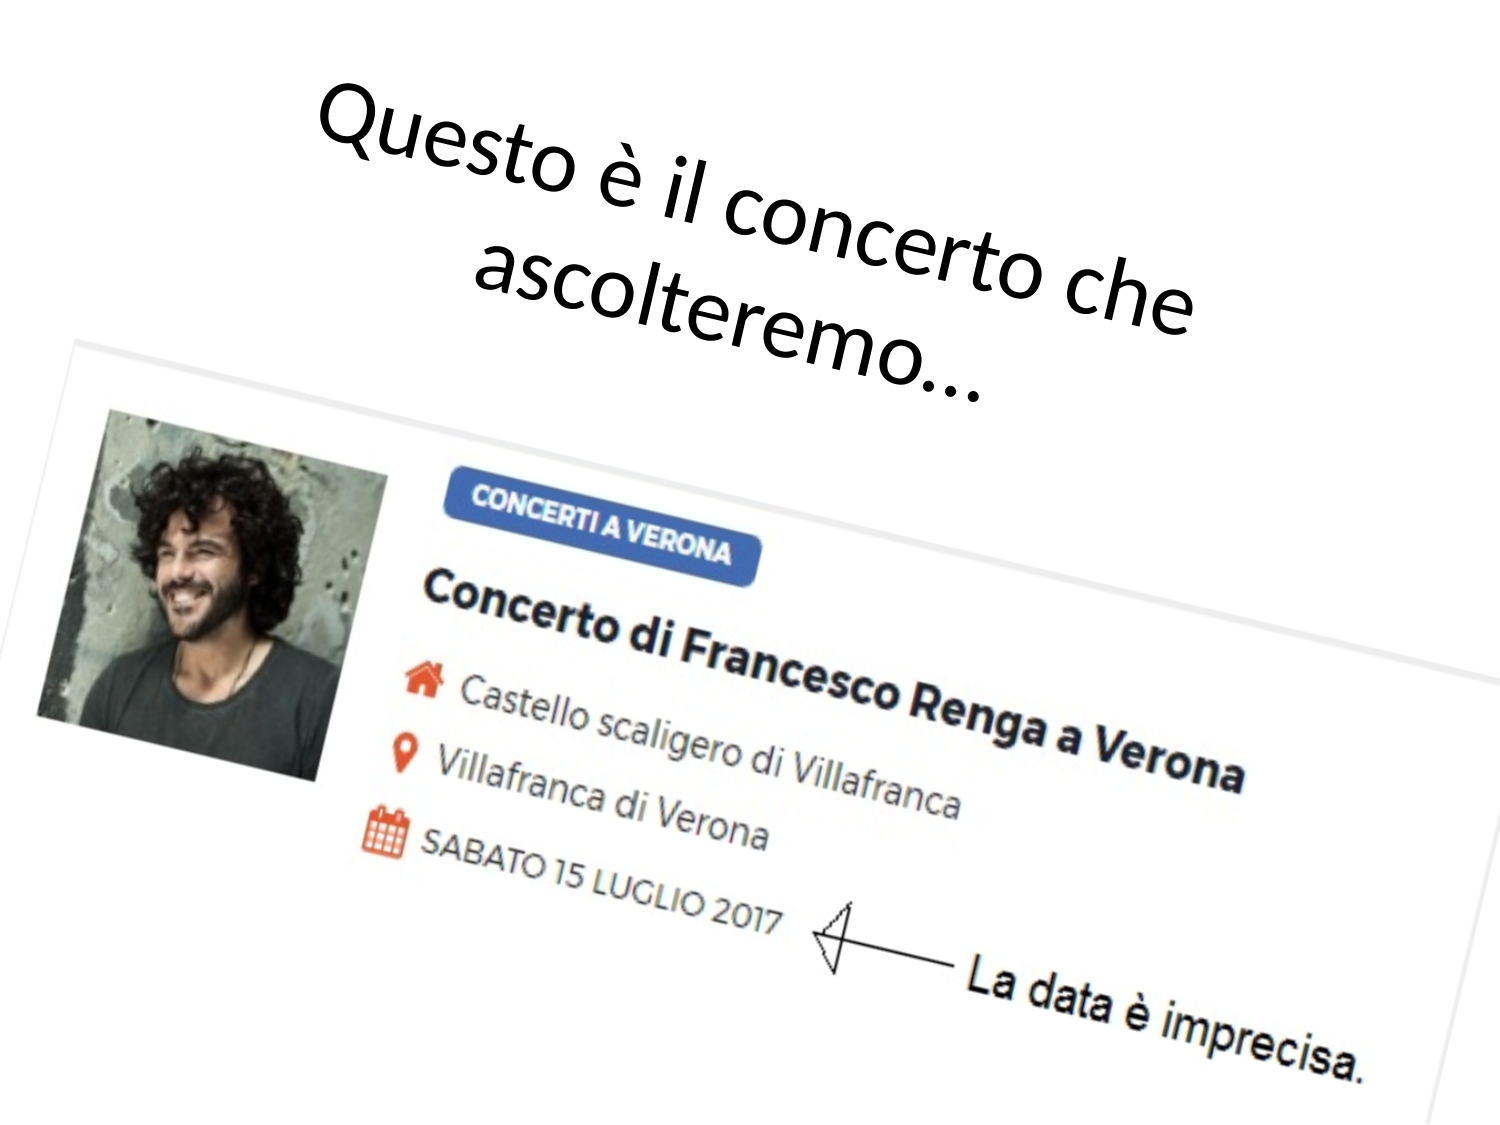

# Questo è il concerto che ascolteremo…